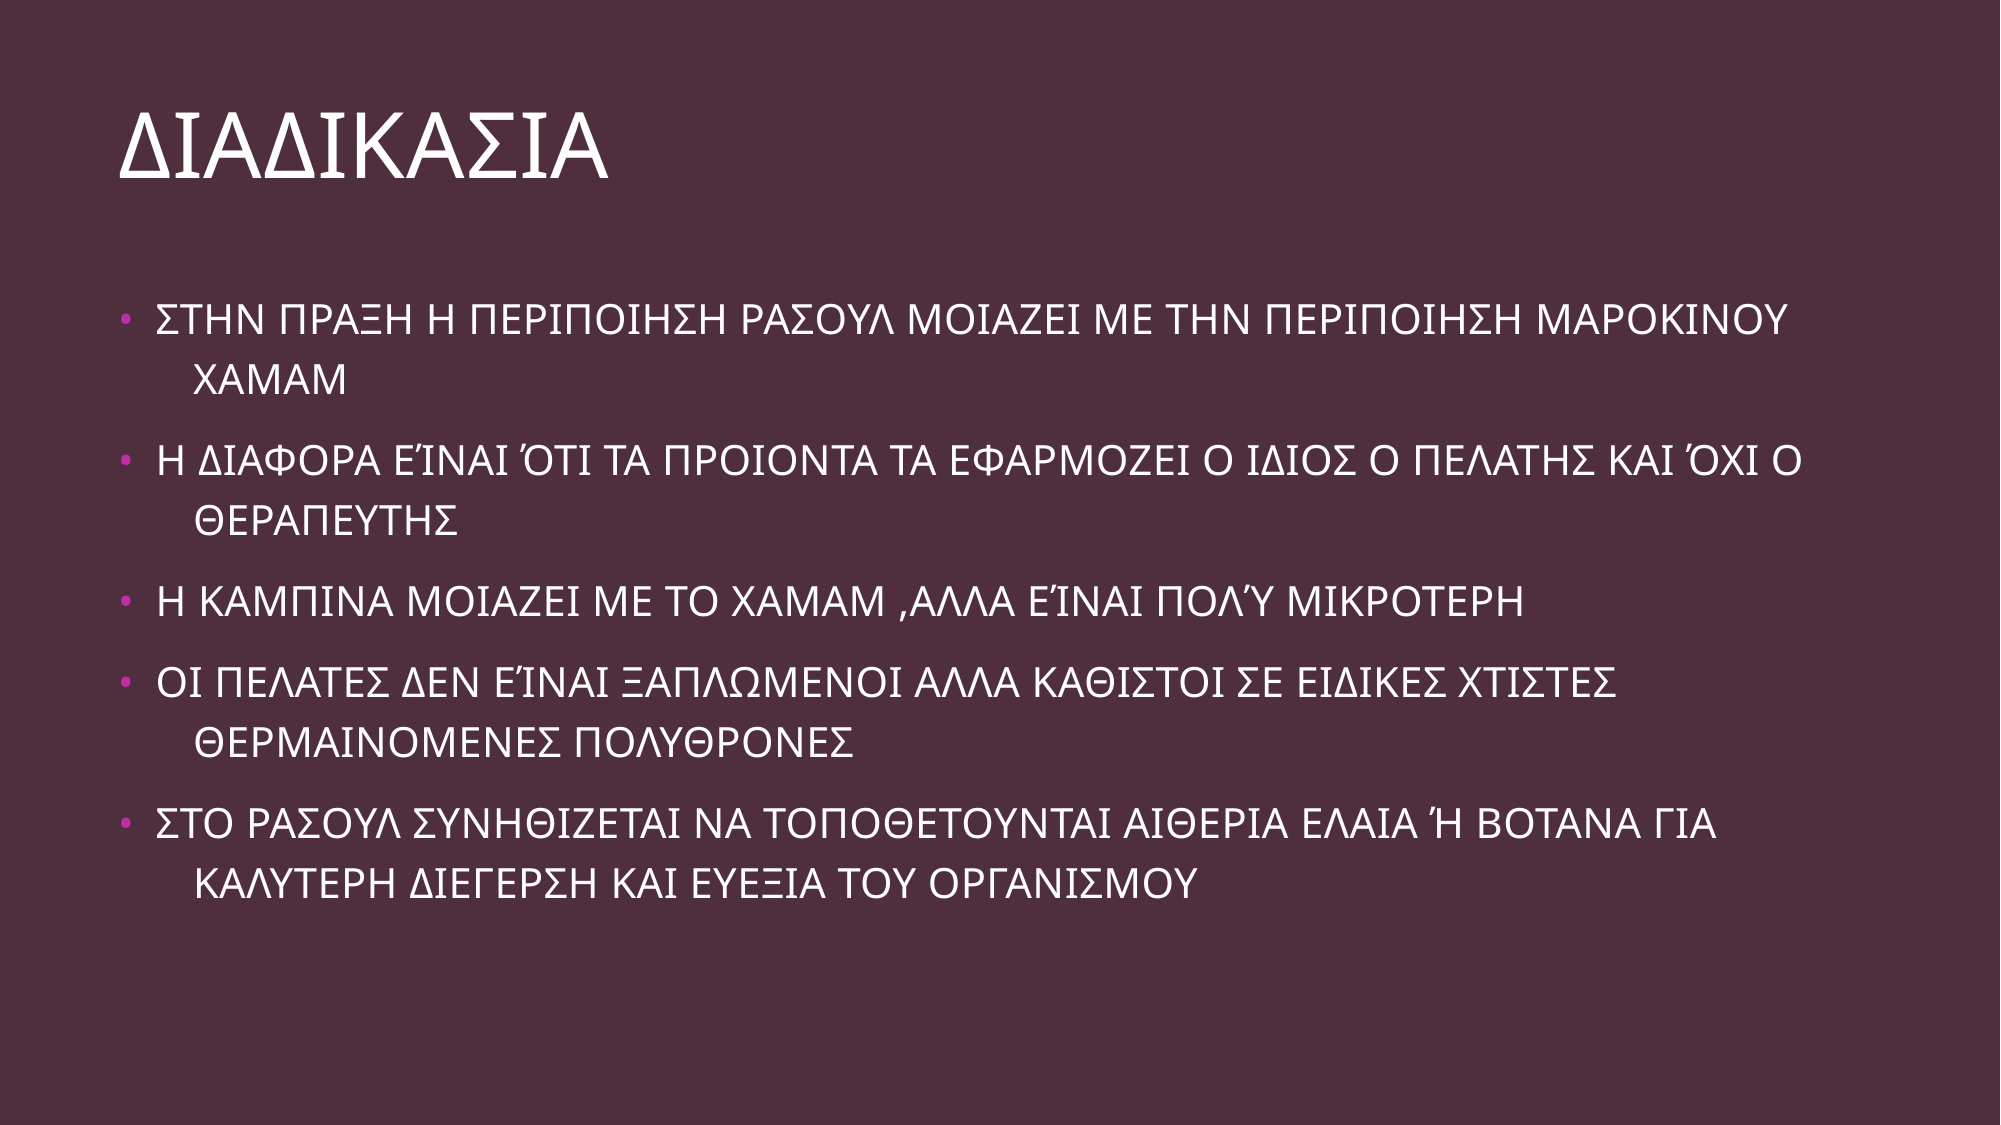

# ΔΙΑΔΙΚΑΣΙΑ
ΣΤΗΝ ΠΡΑΞΗ Η ΠΕΡΙΠΟΙΗΣΗ ΡΑΣΟΥΛ ΜΟΙΑΖΕΙ ΜΕ ΤΗΝ ΠΕΡΙΠΟΙΗΣΗ ΜΑΡΟΚΙΝΟΥ ΧΑΜΑΜ
Η ΔΙΑΦΟΡΑ ΕΊΝΑΙ ΌΤΙ ΤΑ ΠΡΟΙΟΝΤΑ ΤΑ ΕΦΑΡΜΟΖΕΙ Ο ΙΔΙΟΣ Ο ΠΕΛΑΤΗΣ ΚΑΙ ΌΧΙ Ο ΘΕΡΑΠΕΥΤΗΣ
Η ΚΑΜΠΙΝΑ ΜΟΙΑΖΕΙ ΜΕ ΤΟ ΧΑΜΑΜ ,ΑΛΛΑ ΕΊΝΑΙ ΠΟΛΎ ΜΙΚΡΟΤΕΡΗ
ΟΙ ΠΕΛΑΤΕΣ ΔΕΝ ΕΊΝΑΙ ΞΑΠΛΩΜΕΝΟΙ ΑΛΛΑ ΚΑΘΙΣΤΟΙ ΣΕ ΕΙΔΙΚΕΣ ΧΤΙΣΤΕΣ ΘΕΡΜΑΙΝΟΜΕΝΕΣ ΠΟΛΥΘΡΟΝΕΣ
ΣΤΟ ΡΑΣΟΥΛ ΣΥΝΗΘΙΖΕΤΑΙ ΝΑ ΤΟΠΟΘΕΤΟΥΝΤΑΙ ΑΙΘΕΡΙΑ ΕΛΑΙΑ Ή ΒΟΤΑΝΑ ΓΙΑ ΚΑΛΥΤΕΡΗ ΔΙΕΓΕΡΣΗ ΚΑΙ ΕΥΕΞΙΑ ΤΟΥ ΟΡΓΑΝΙΣΜΟΥ